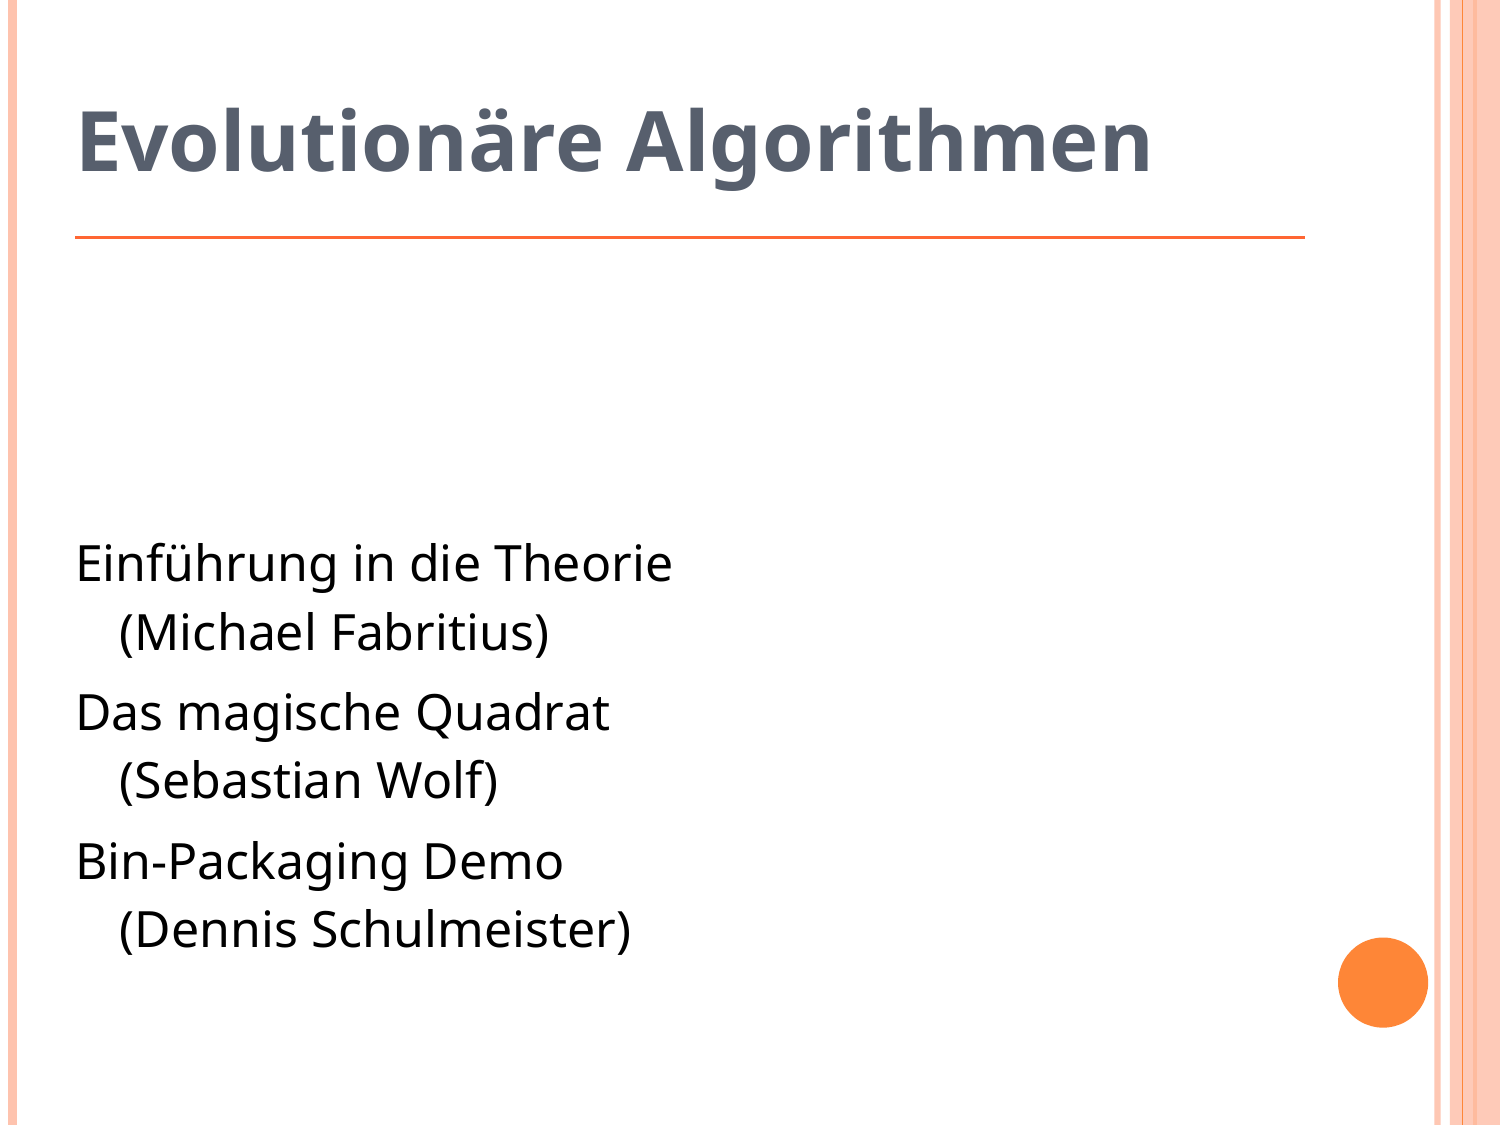

# Evolutionäre Algorithmen
Einführung in die Theorie
(Michael Fabritius)
Das magische Quadrat
(Sebastian Wolf)
Bin-Packaging Demo
(Dennis Schulmeister)